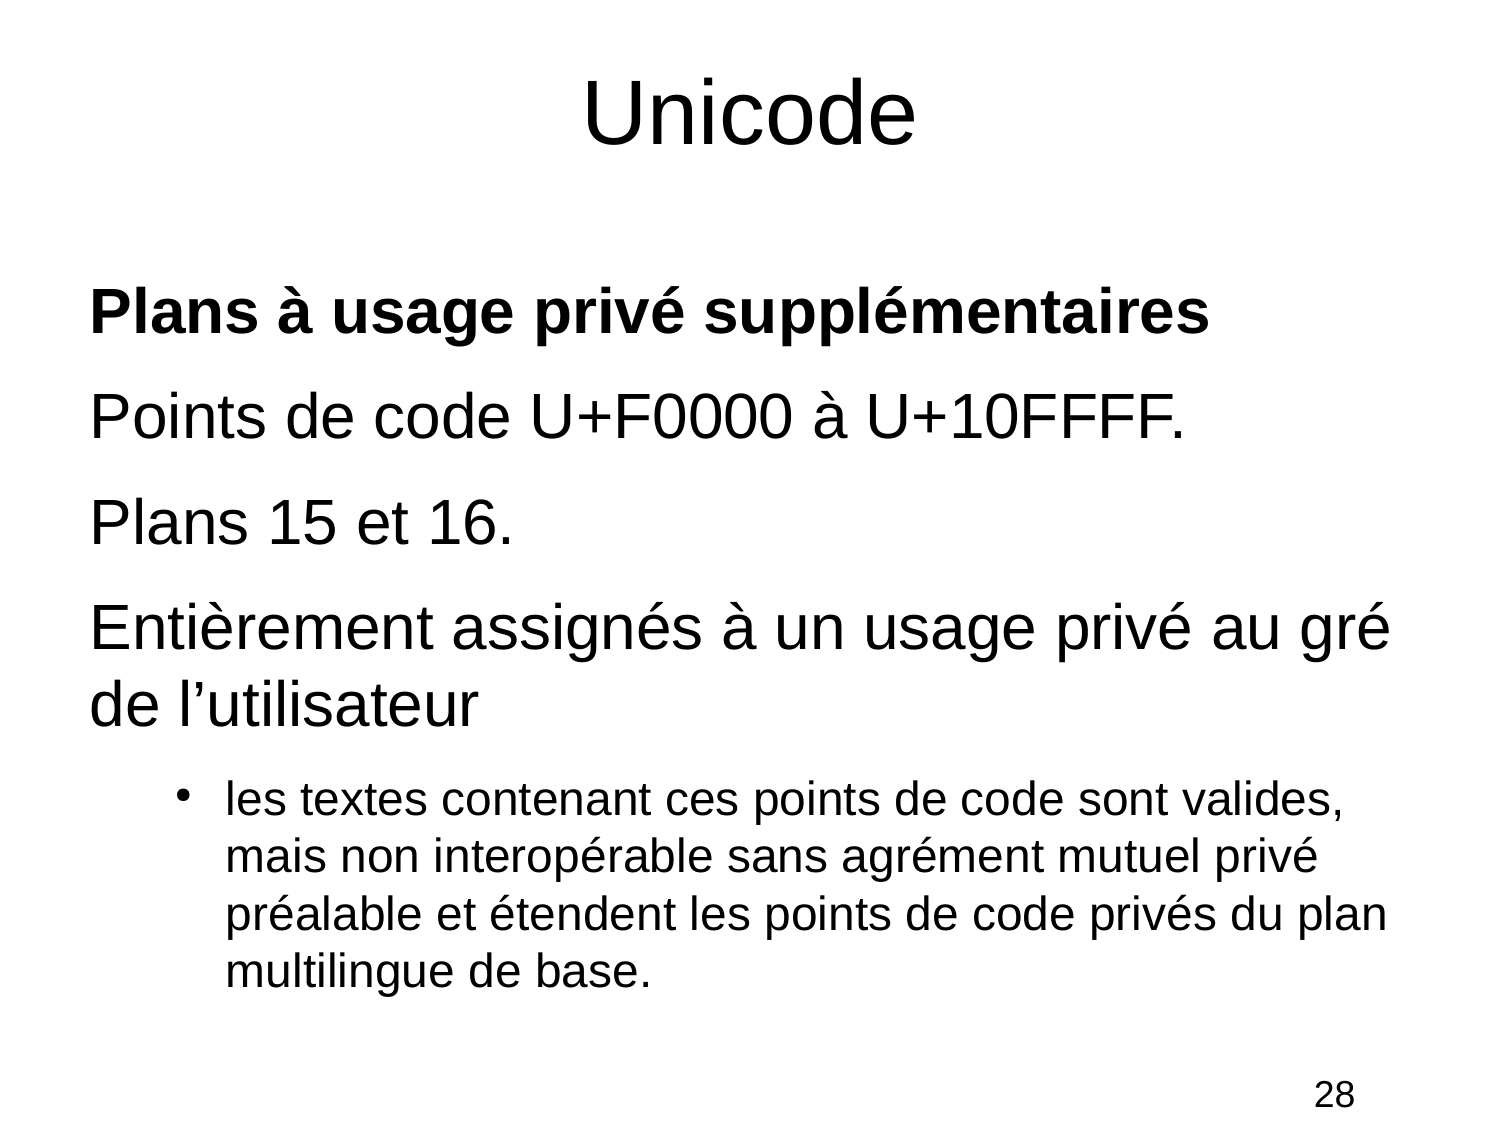

# Unicode
Plans à usage privé supplémentaires
Points de code U+F0000 à U+10FFFF.
Plans 15 et 16.
Entièrement assignés à un usage privé au gré de l’utilisateur
les textes contenant ces points de code sont valides, mais non interopérable sans agrément mutuel privé préalable et étendent les points de code privés du plan multilingue de base.